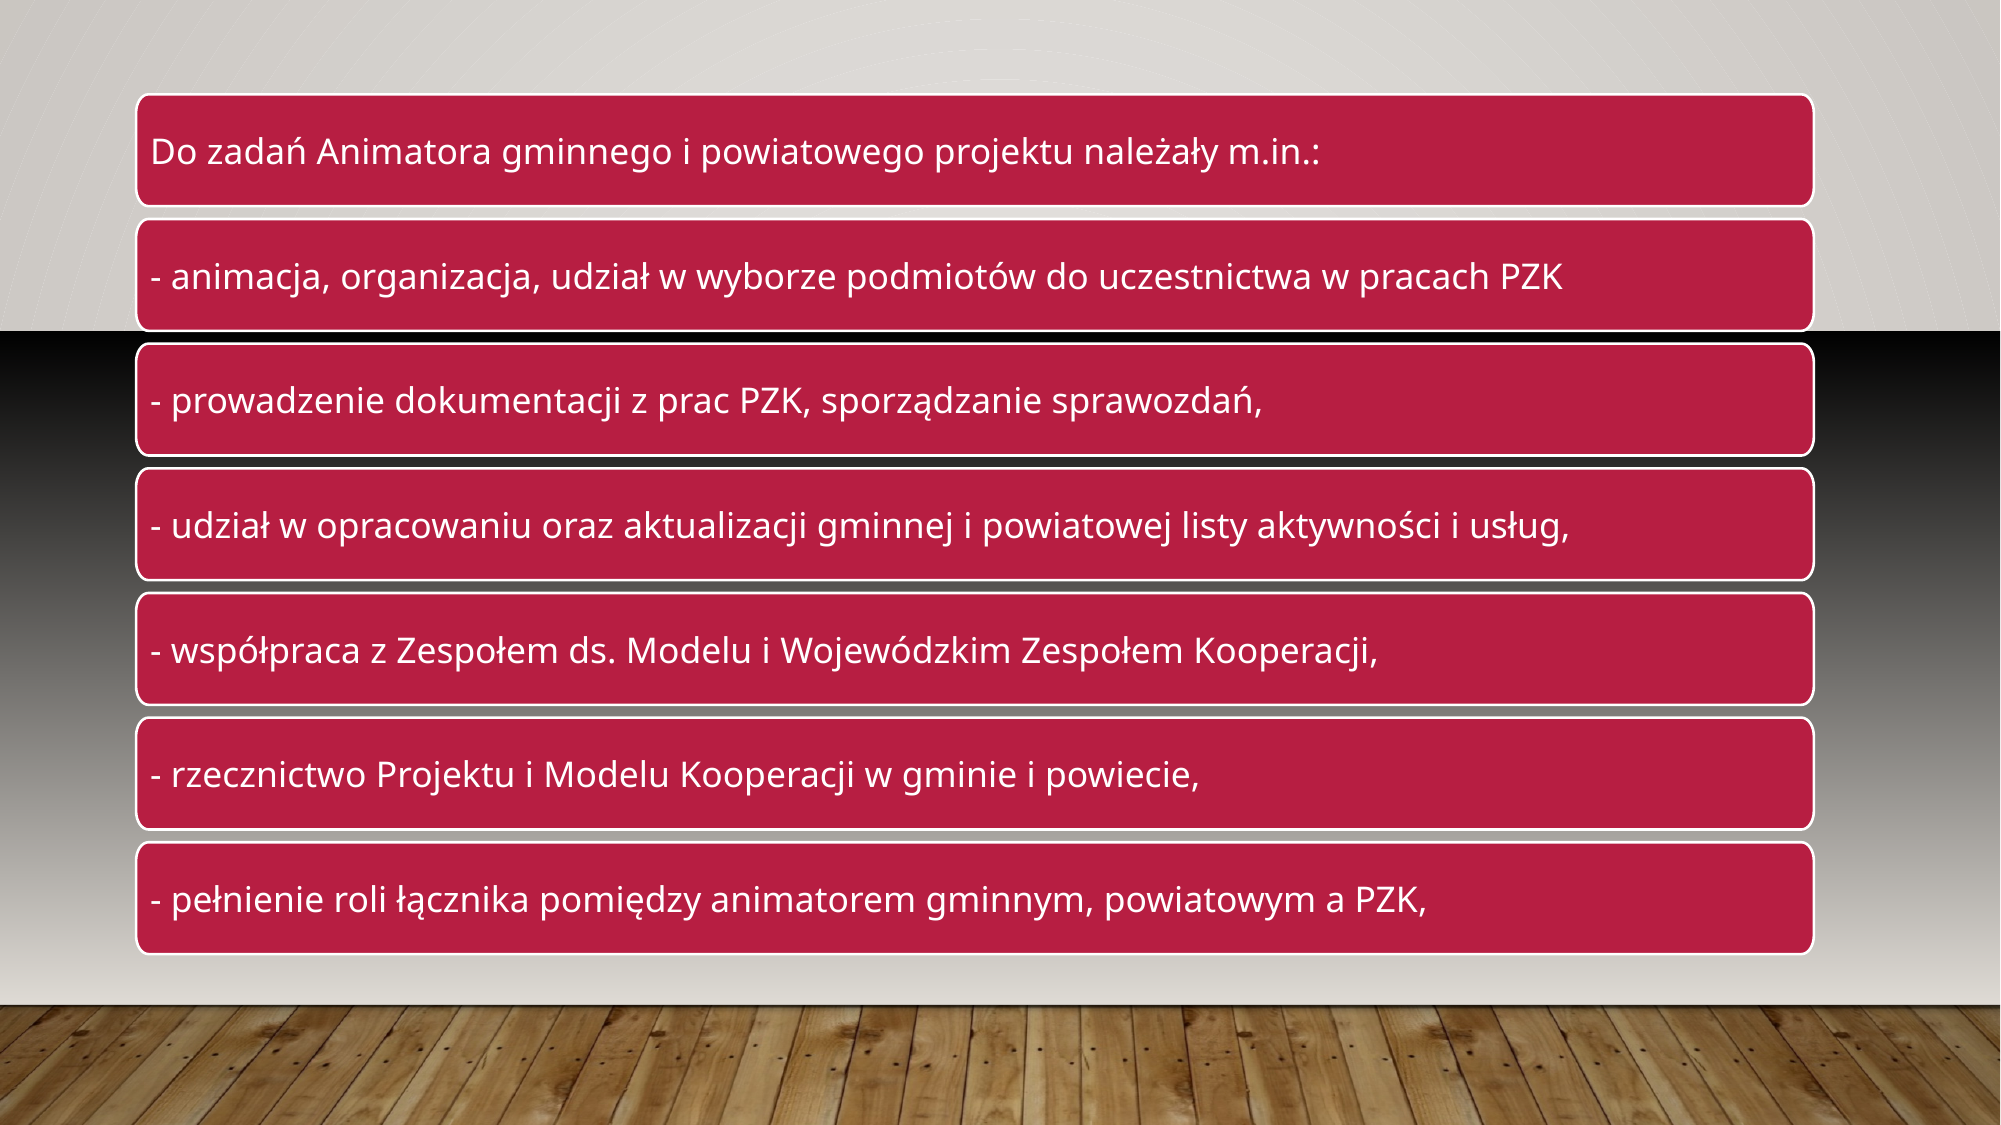

Do zadań Animatora gminnego i powiatowego projektu należały m.in.:
- animacja, organizacja, udział w wyborze podmiotów do uczestnictwa w pracach PZK
- prowadzenie dokumentacji z prac PZK, sporządzanie sprawozdań,
- udział w opracowaniu oraz aktualizacji gminnej i powiatowej listy aktywności i usług,
- współpraca z Zespołem ds. Modelu i Wojewódzkim Zespołem Kooperacji,
- rzecznictwo Projektu i Modelu Kooperacji w gminie i powiecie,
- pełnienie roli łącznika pomiędzy animatorem gminnym, powiatowym a PZK,
#